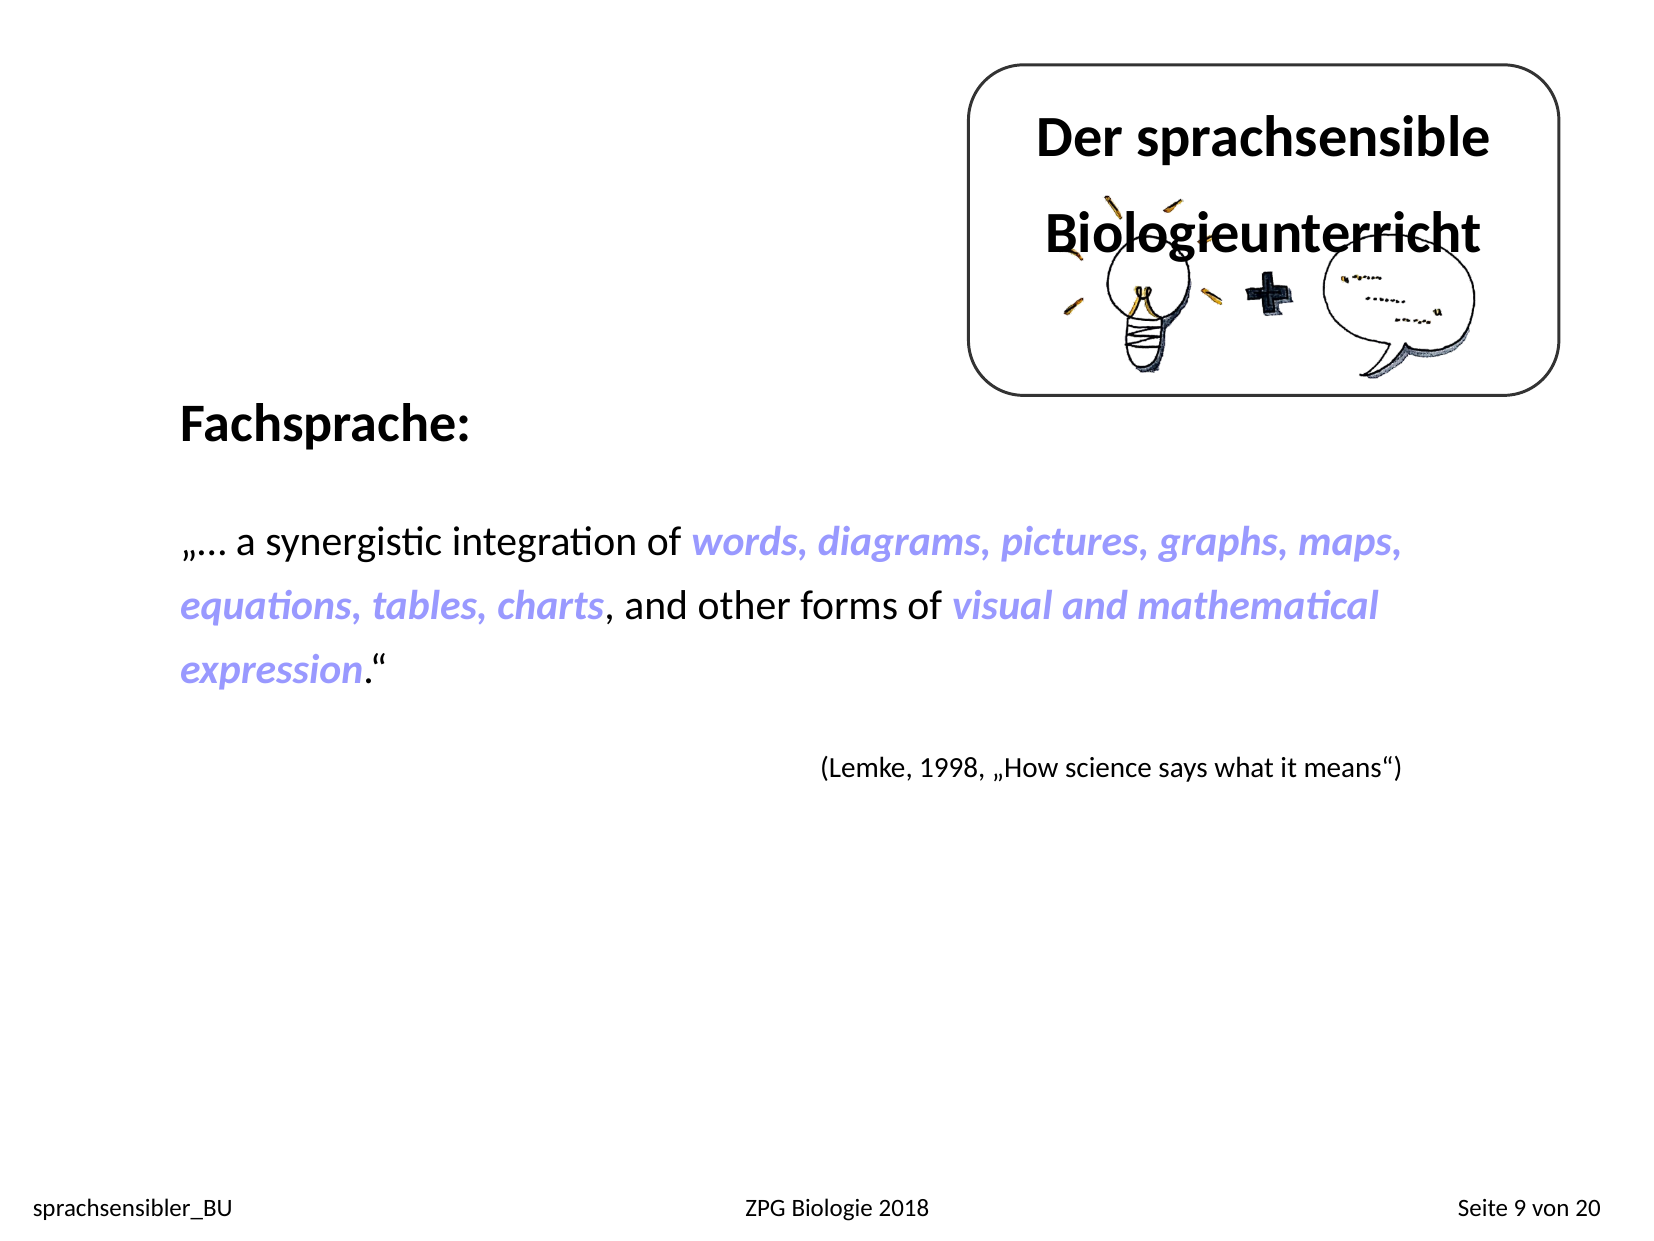

Der sprachsensible
Biologieunterricht
Fachsprache:
„… a synergistic integration of words, diagrams, pictures, graphs, maps, equations, tables, charts, and other forms of visual and mathematical expression.“
(Lemke, 1998, „How science says what it means“)
sprachsensibler_BU					ZPG Biologie 2018					Seite 9 von 20